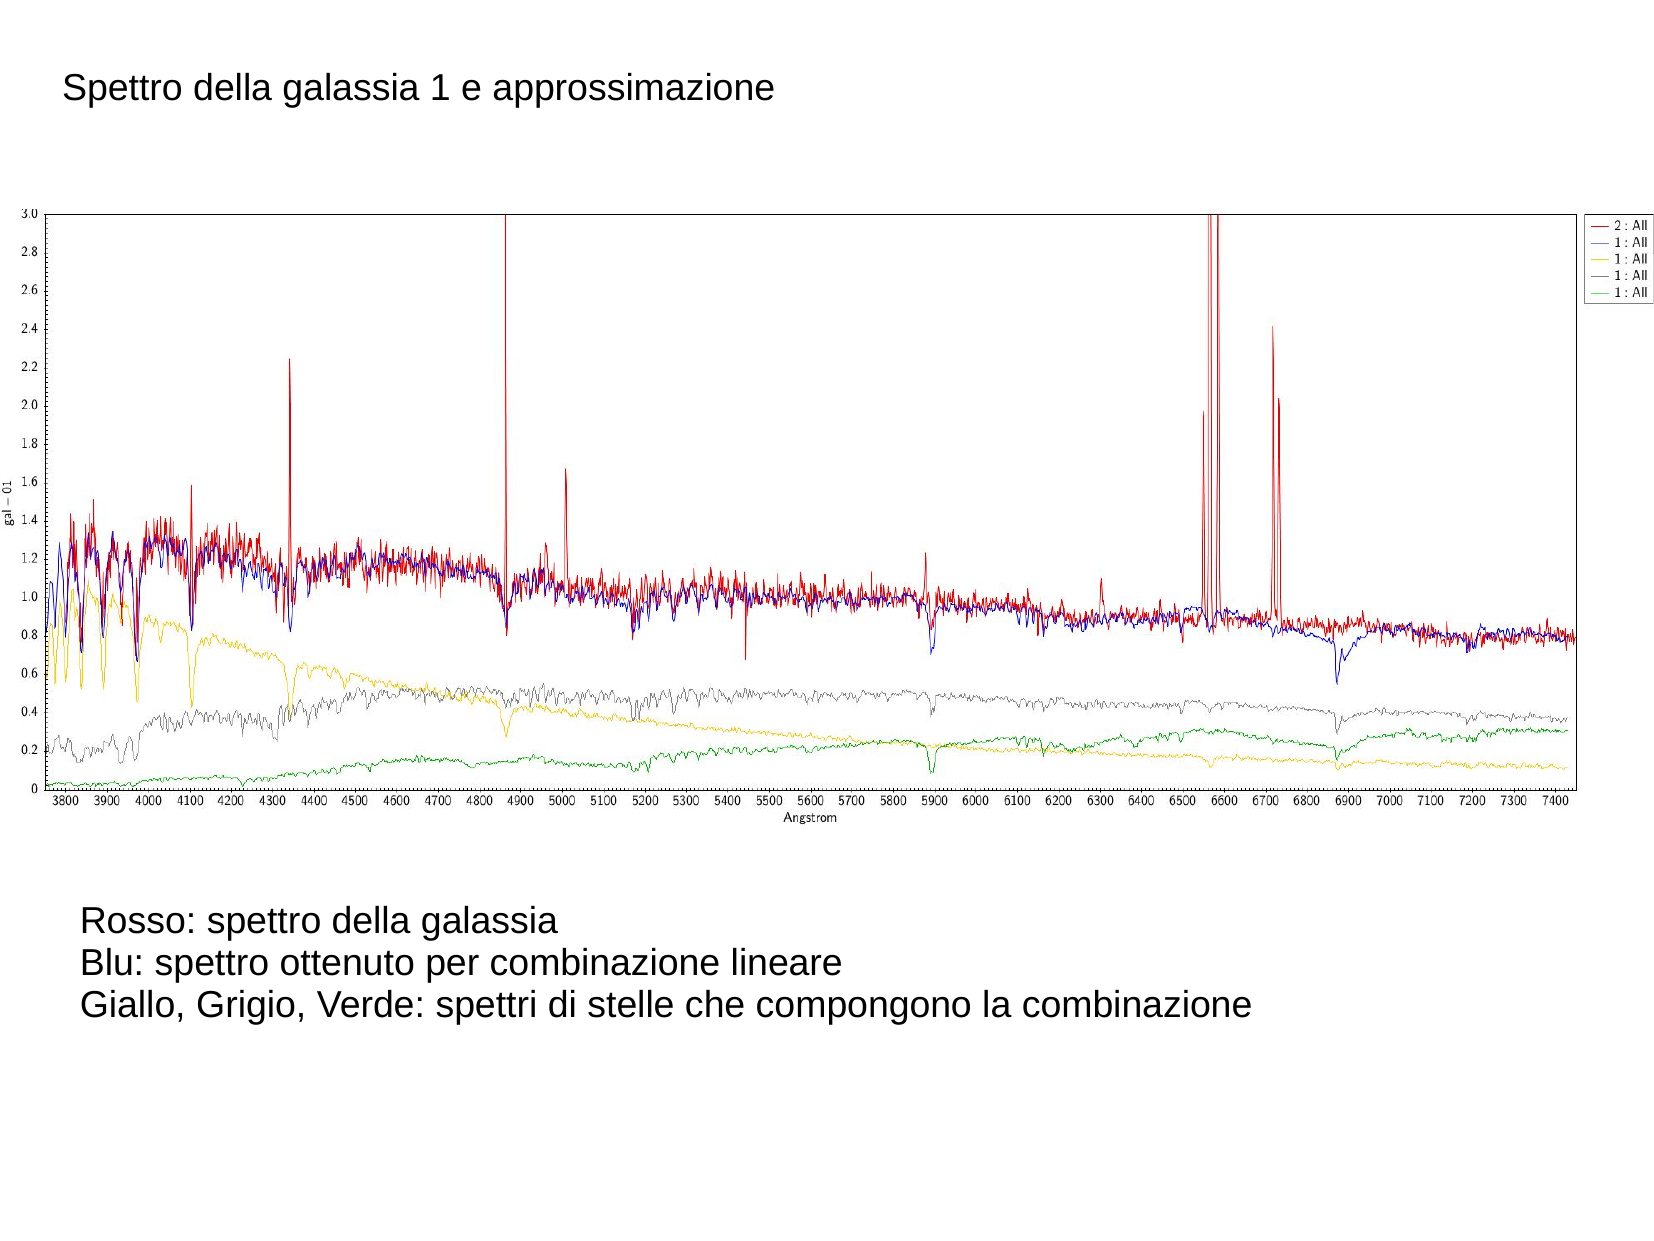

Spettro della galassia 1 e approssimazione
Rosso: spettro della galassia
Blu: spettro ottenuto per combinazione lineare
Giallo, Grigio, Verde: spettri di stelle che compongono la combinazione